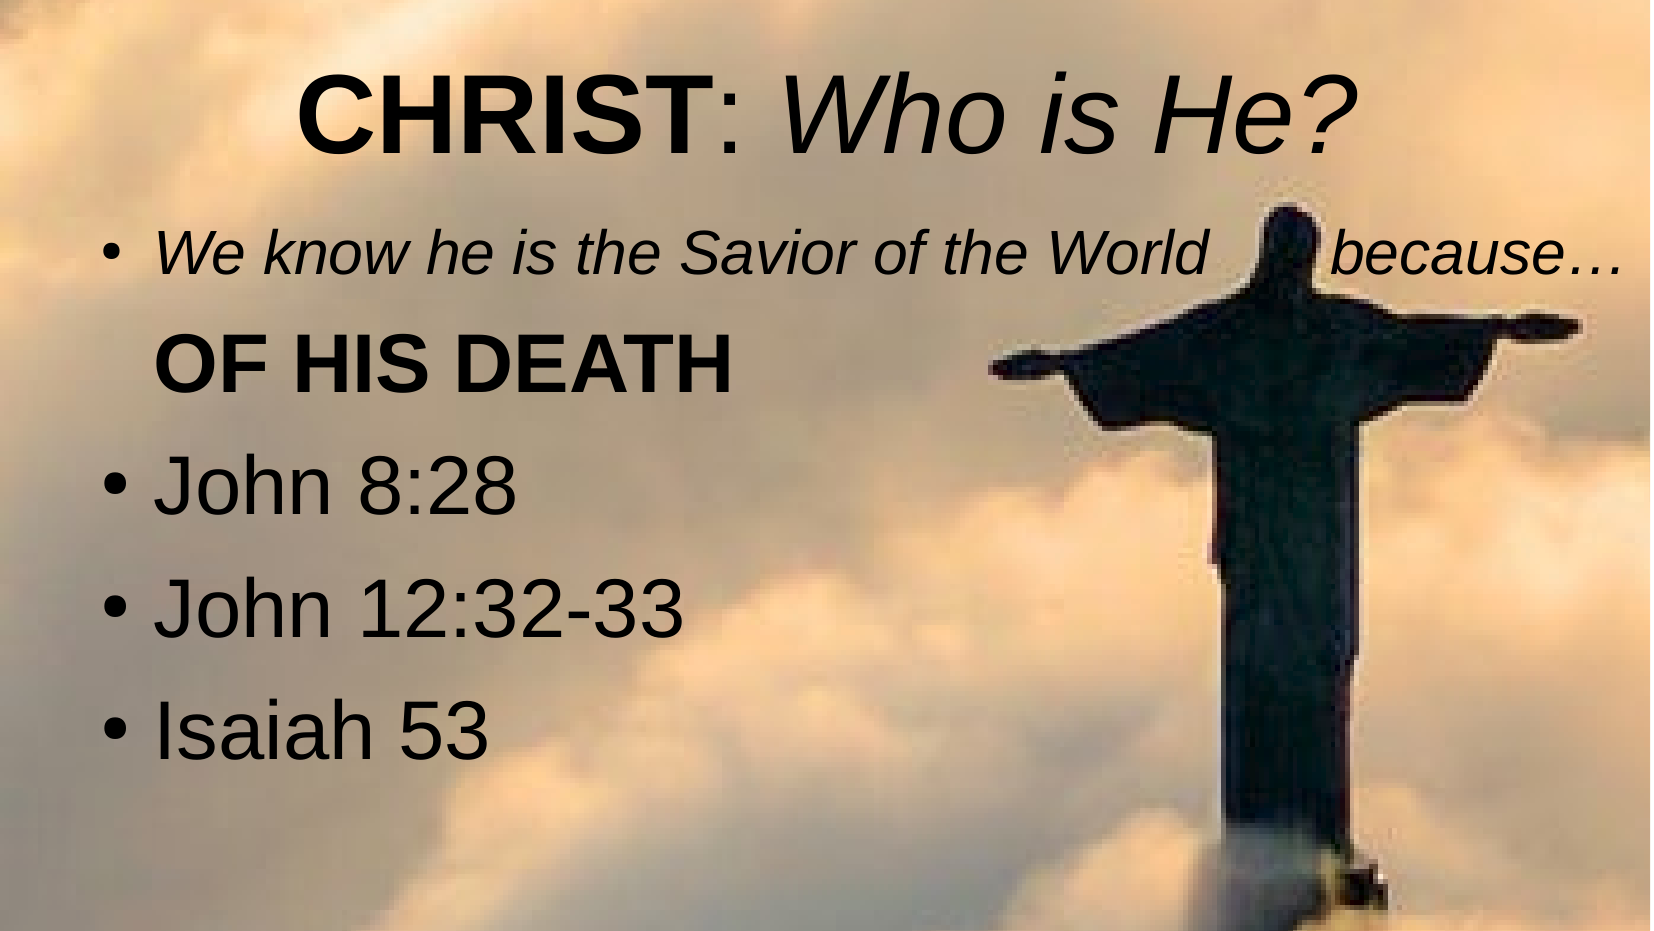

# CHRIST: Who is He?
We know he is the Savior of the World because…
OF HIS DEATH
John 8:28
John 12:32-33
Isaiah 53